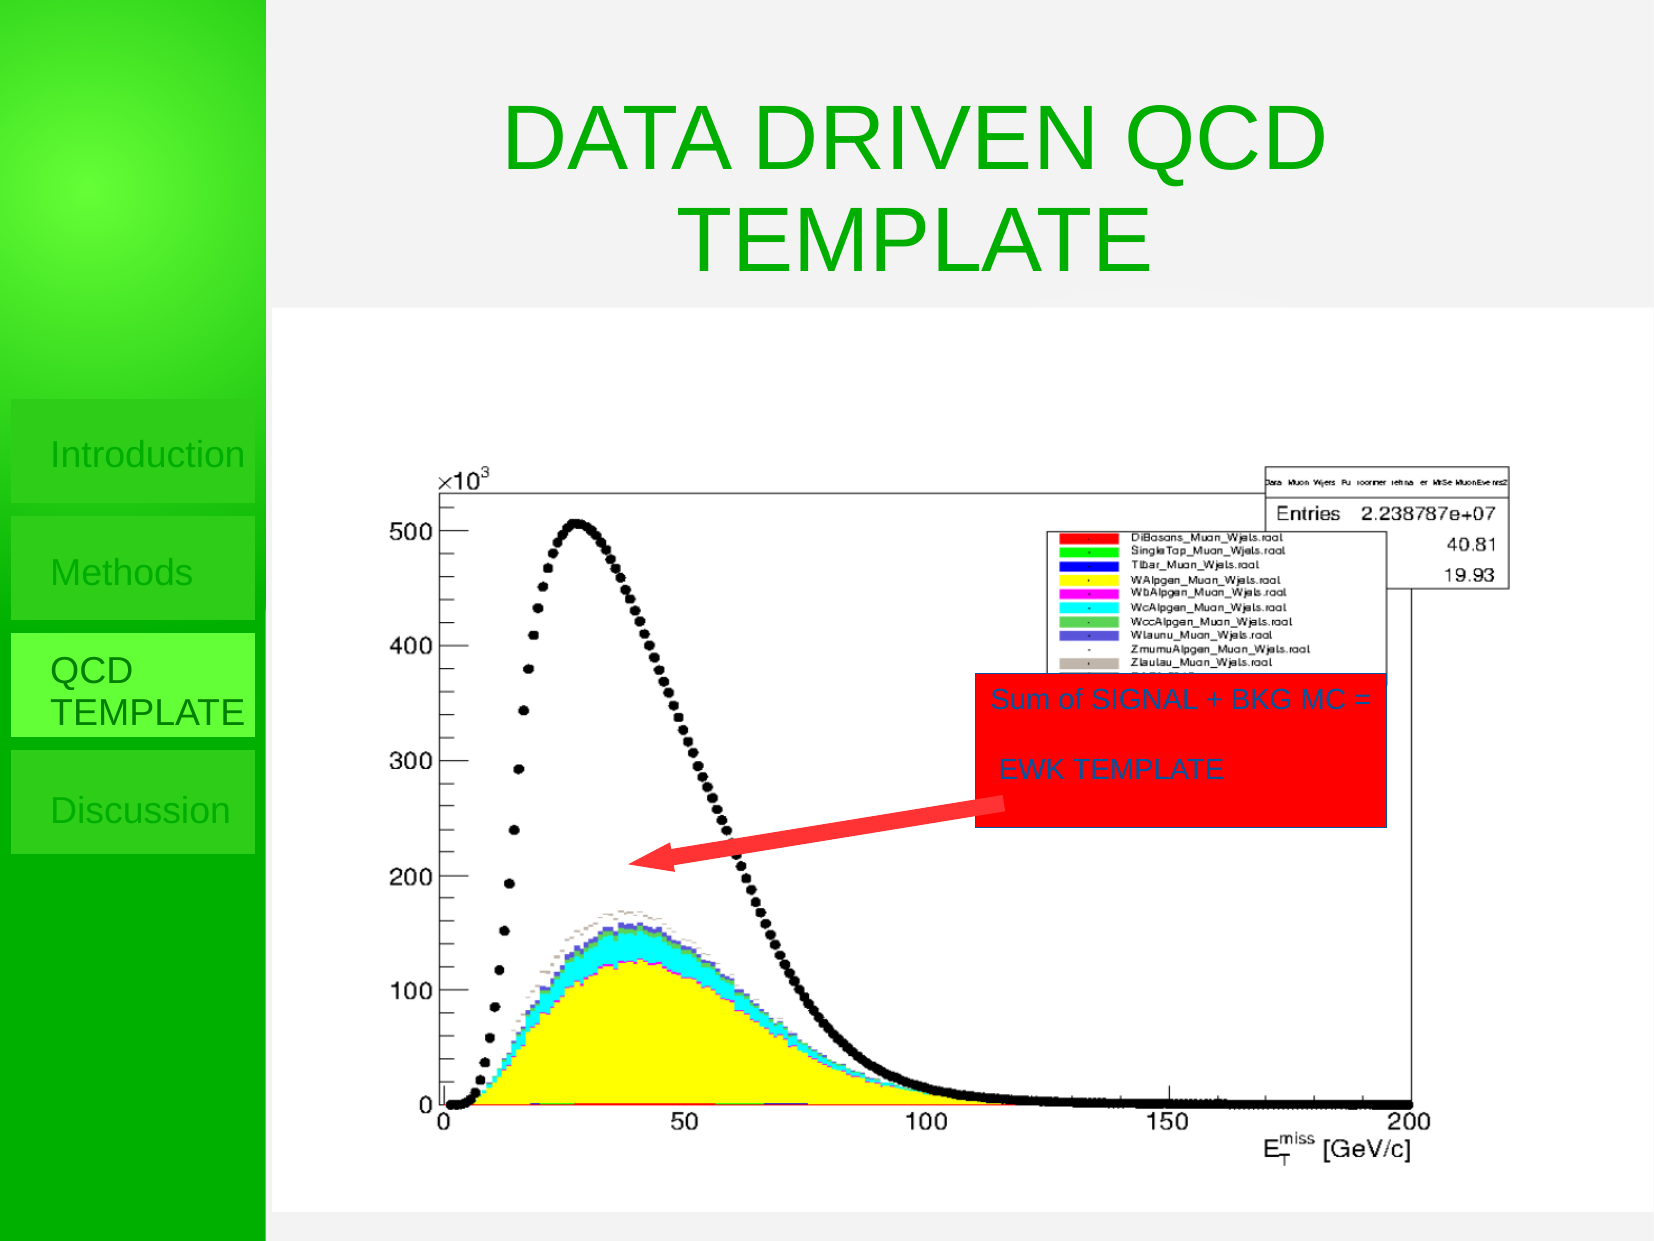

# DATA DRIVEN QCD TEMPLATE
Introduction
Methods
QCD TEMPLATE
Sum of SIGNAL + BKG MC =
 EWK TEMPLATE
Discussion